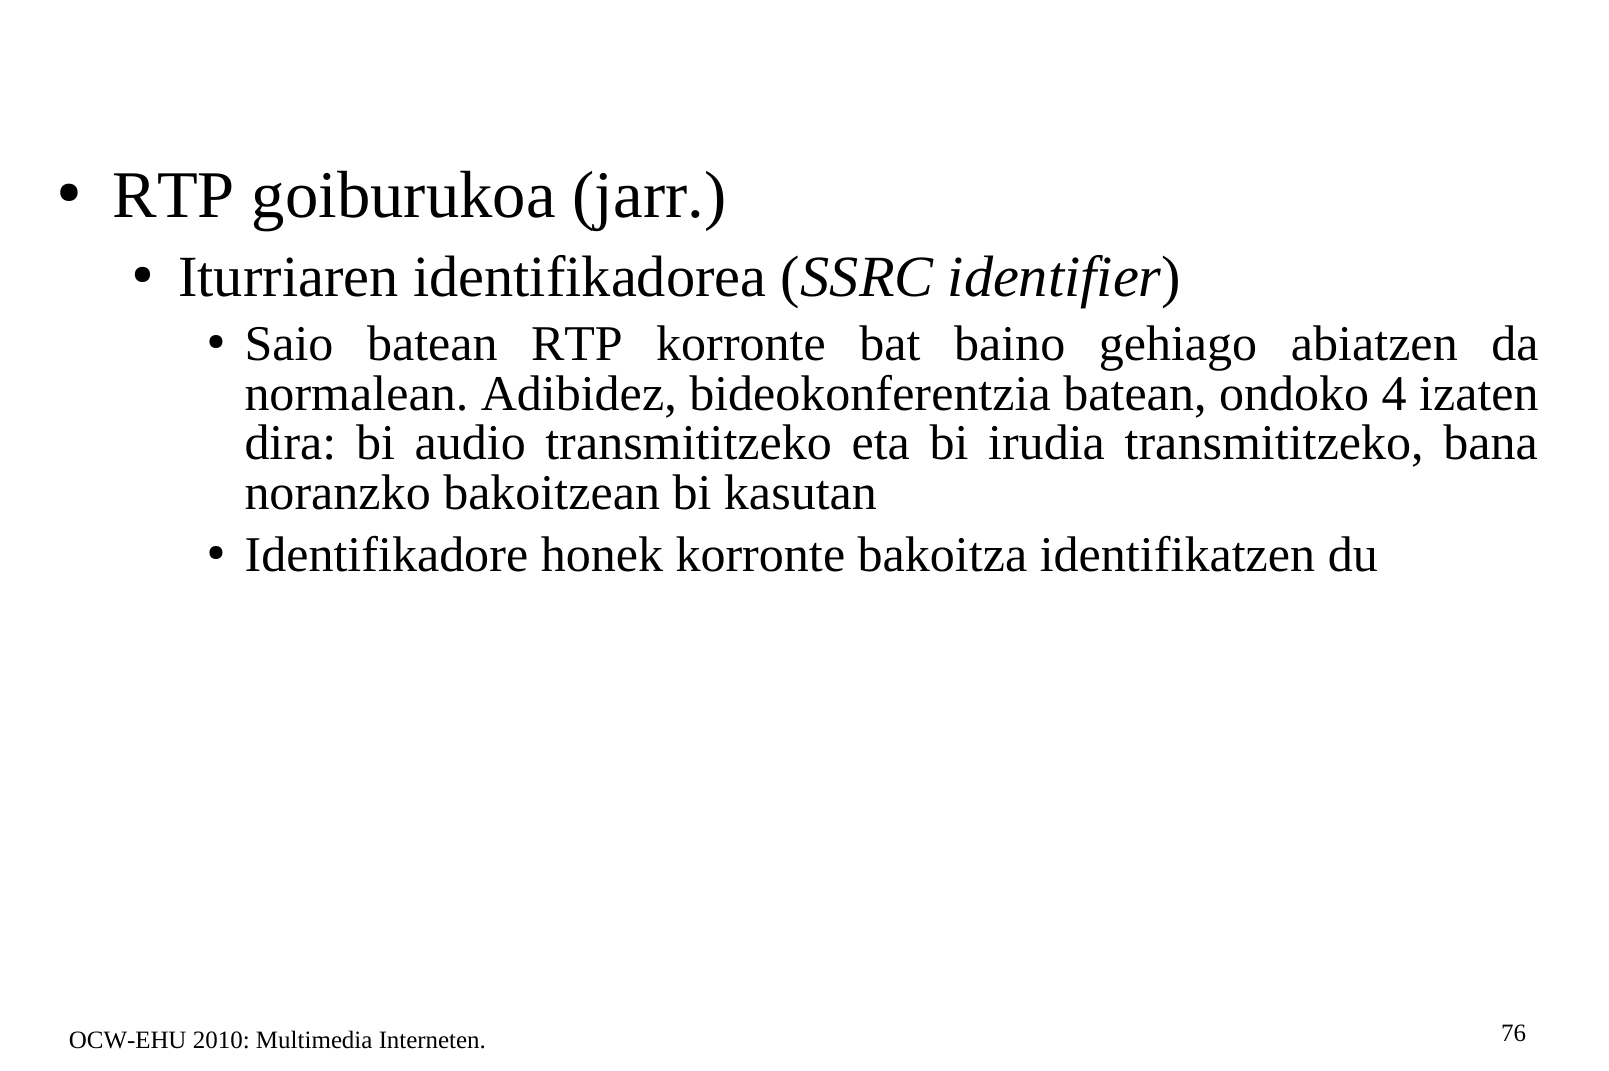

# RTP goiburukoa (jarr.)
Iturriaren identifikadorea (SSRC identifier)
Saio batean RTP korronte bat baino gehiago abiatzen da normalean. Adibidez, bideokonferentzia batean, ondoko 4 izaten dira: bi audio transmititzeko eta bi irudia transmititzeko, bana noranzko bakoitzean bi kasutan
Identifikadore honek korronte bakoitza identifikatzen du
76